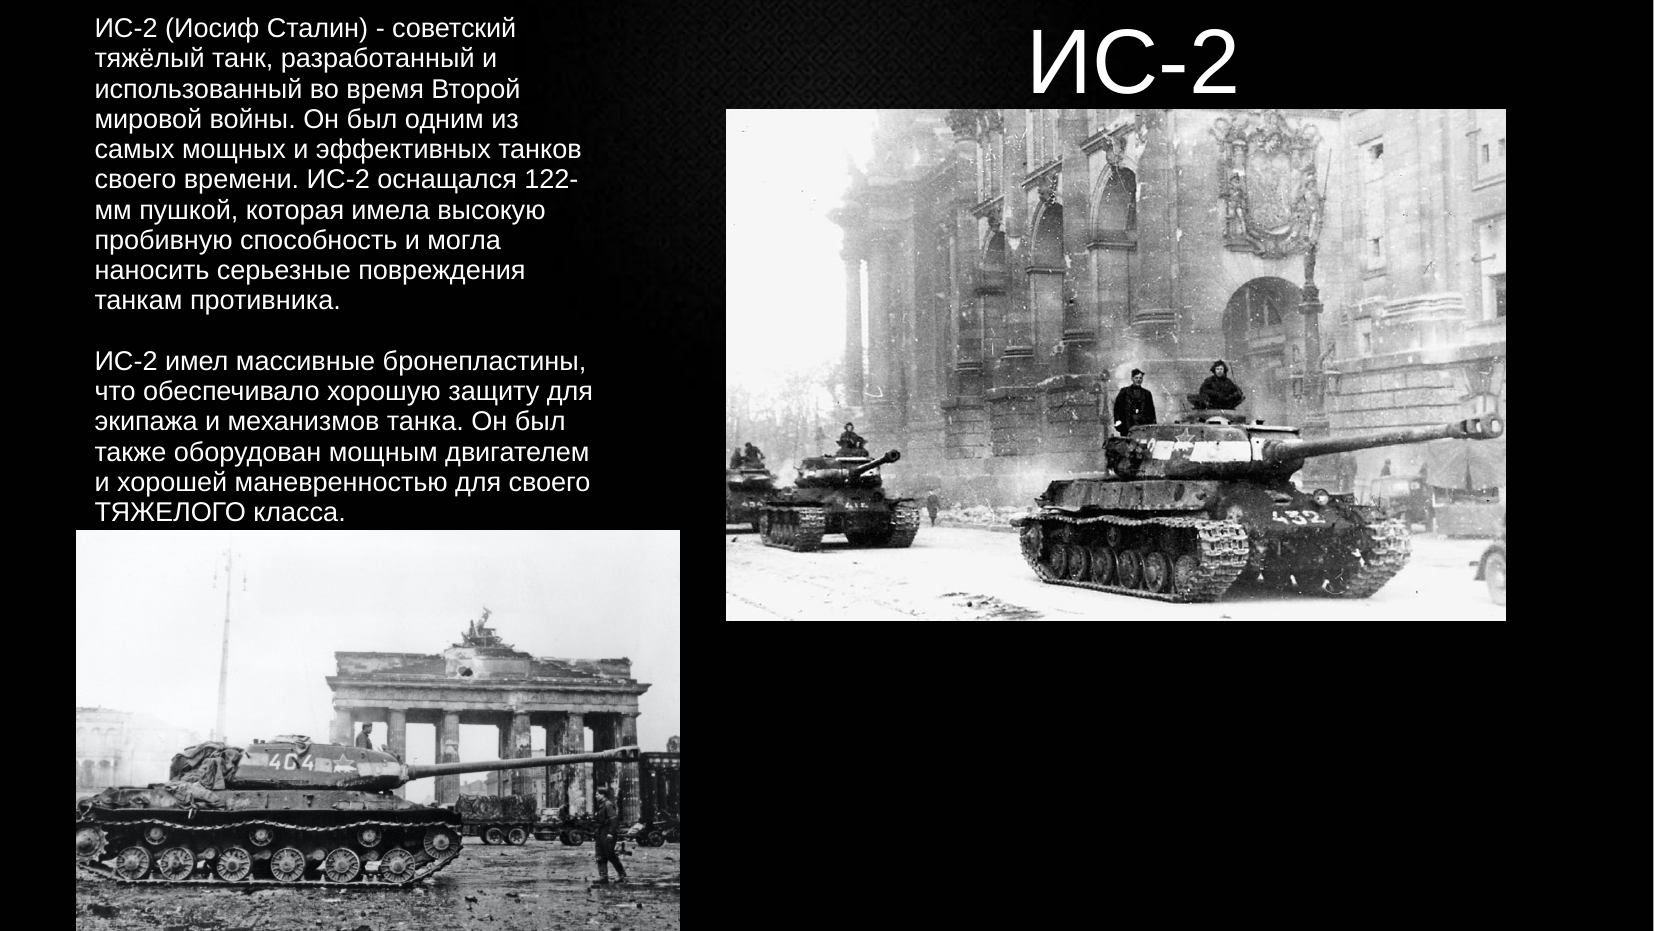

ИС-2
# ИС-2 (Иосиф Сталин) - советский тяжёлый танк, разработанный и использованный во время Второй мировой войны. Он был одним из самых мощных и эффективных танков своего времени. ИС-2 оснащался 122-мм пушкой, которая имела высокую пробивную способность и могла наносить серьезные повреждения танкам противника. ИС-2 имел массивные бронепластины, что обеспечивало хорошую защиту для экипажа и механизмов танка. Он был также оборудован мощным двигателем и хорошей маневренностью для своего ТЯЖЕЛОГО класса.